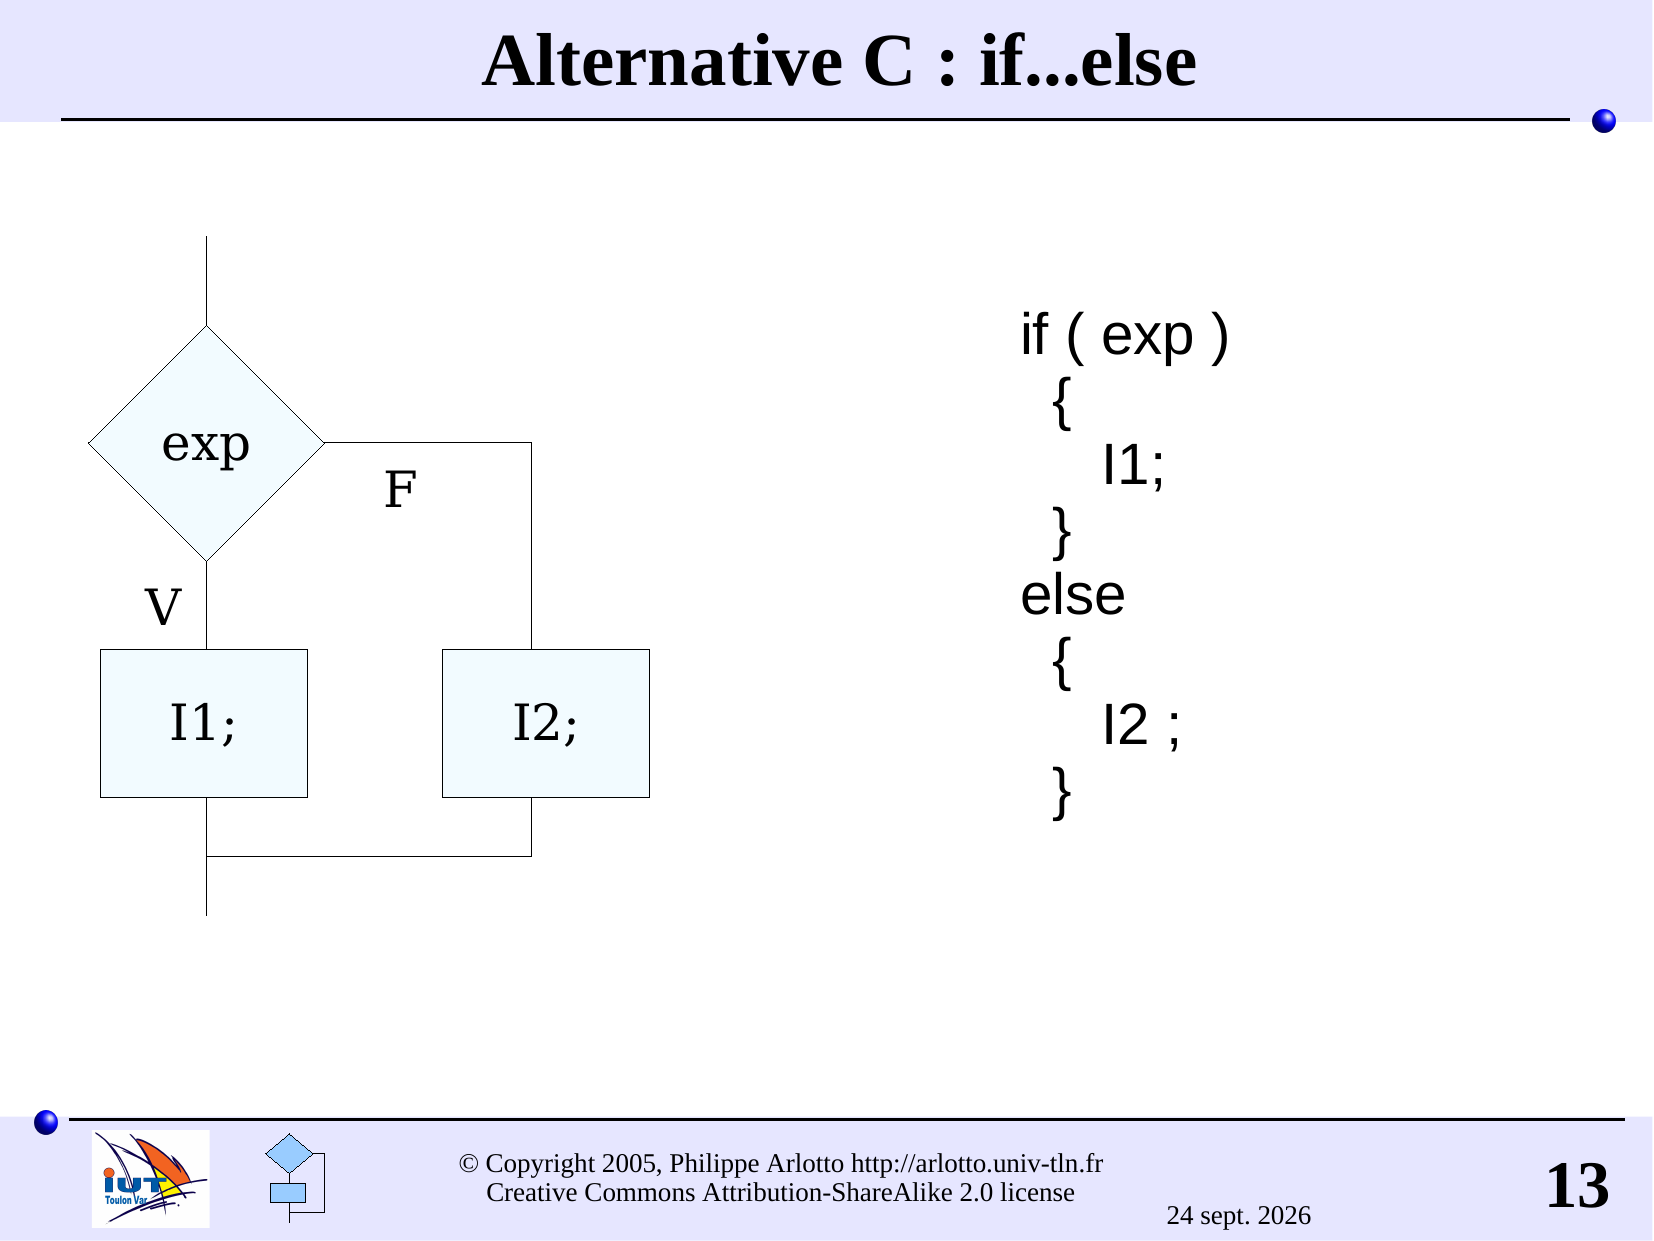

# Alternative C : if...else
 if ( exp )
 {
 I1;
 }
 else
 {
 I2 ;
 }
exp
F
V
I1;
I2;